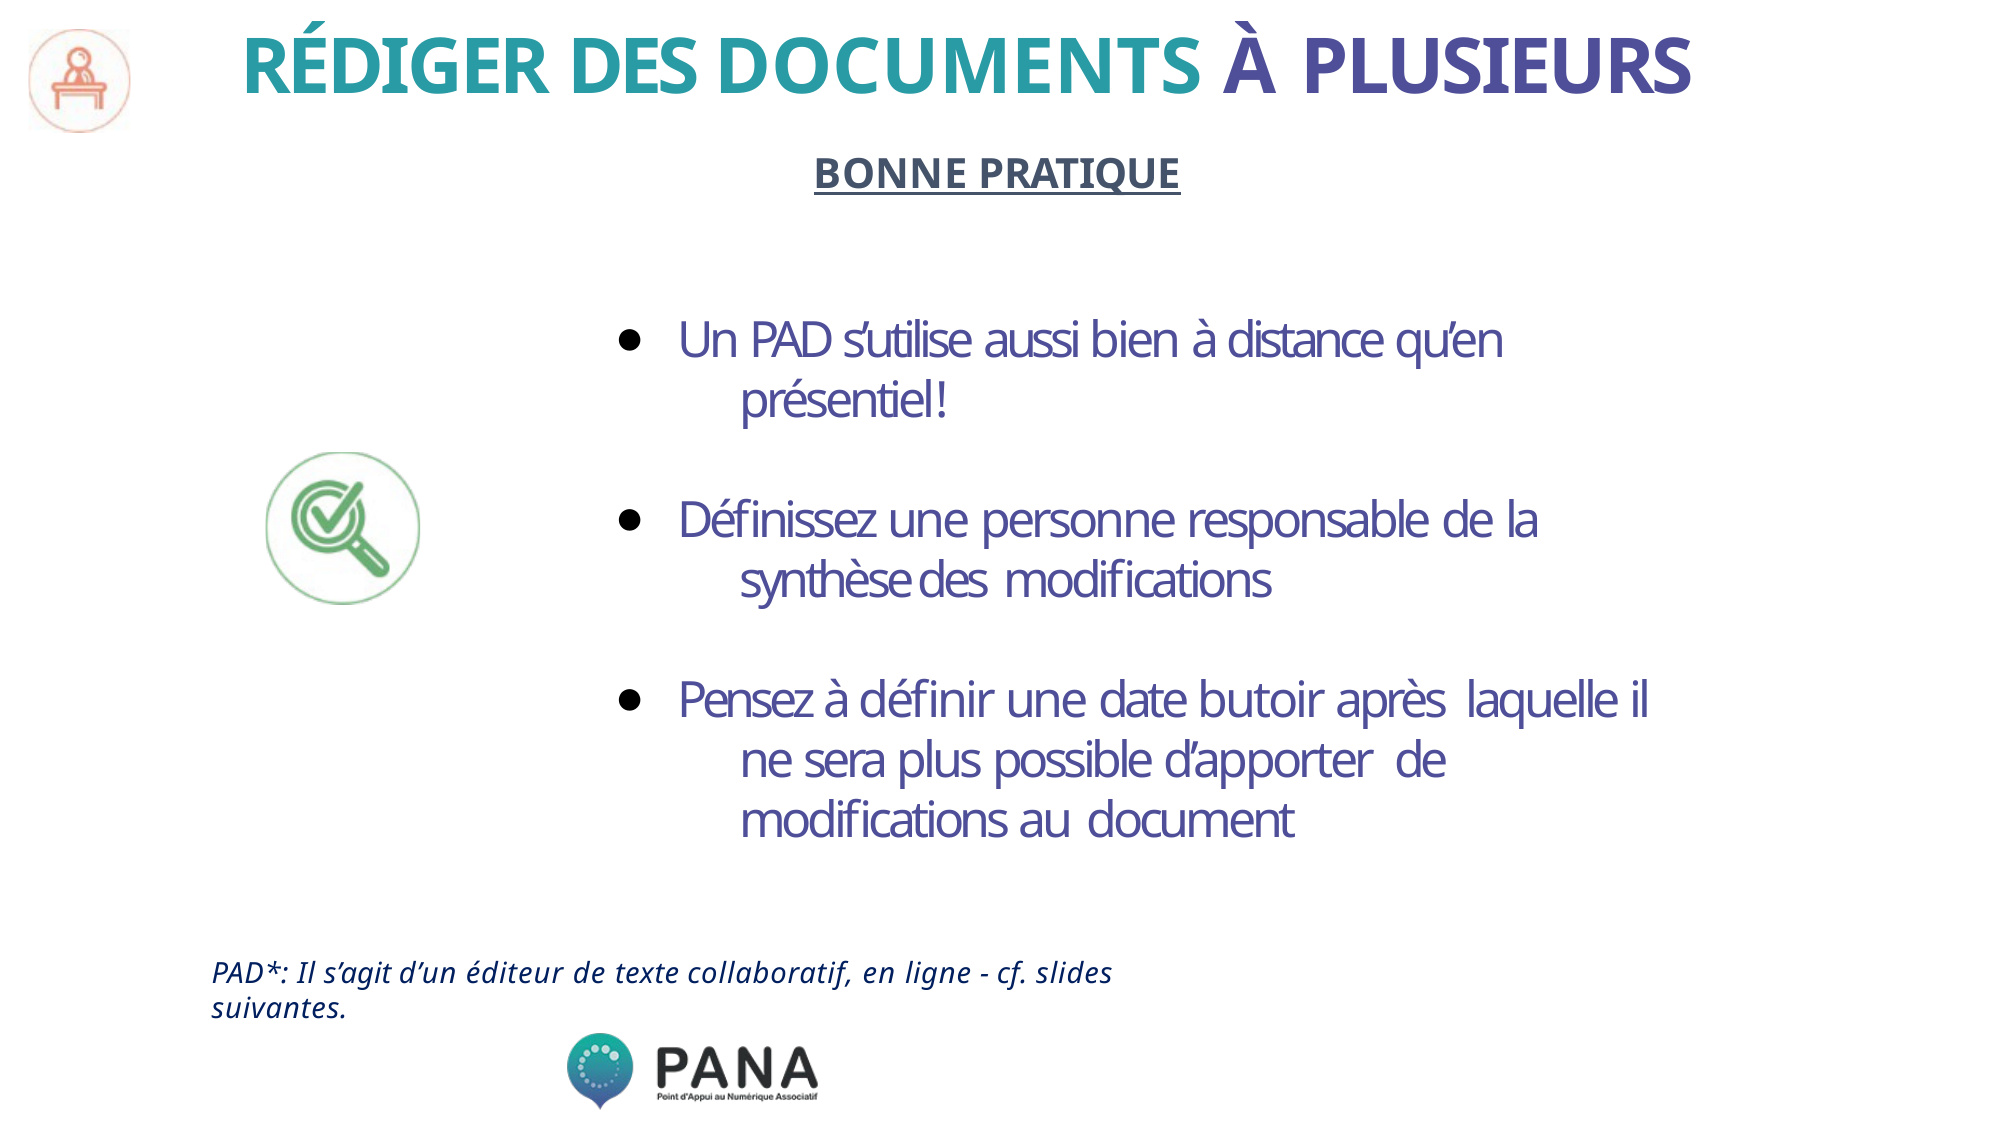

# RÉDIGER DES DOCUMENTS À PLUSIEURS
BONNE PRATIQUE
Un PAD s’utilise aussi bien à distance qu’en présentiel!
Définissez une personne responsable de la synthèse des modifications
Pensez à définir une date butoir après laquelle il ne sera plus possible d’apporter de modifications au document
PAD*: Il s’agit d’un éditeur de texte collaboratif, en ligne - cf. slides suivantes.